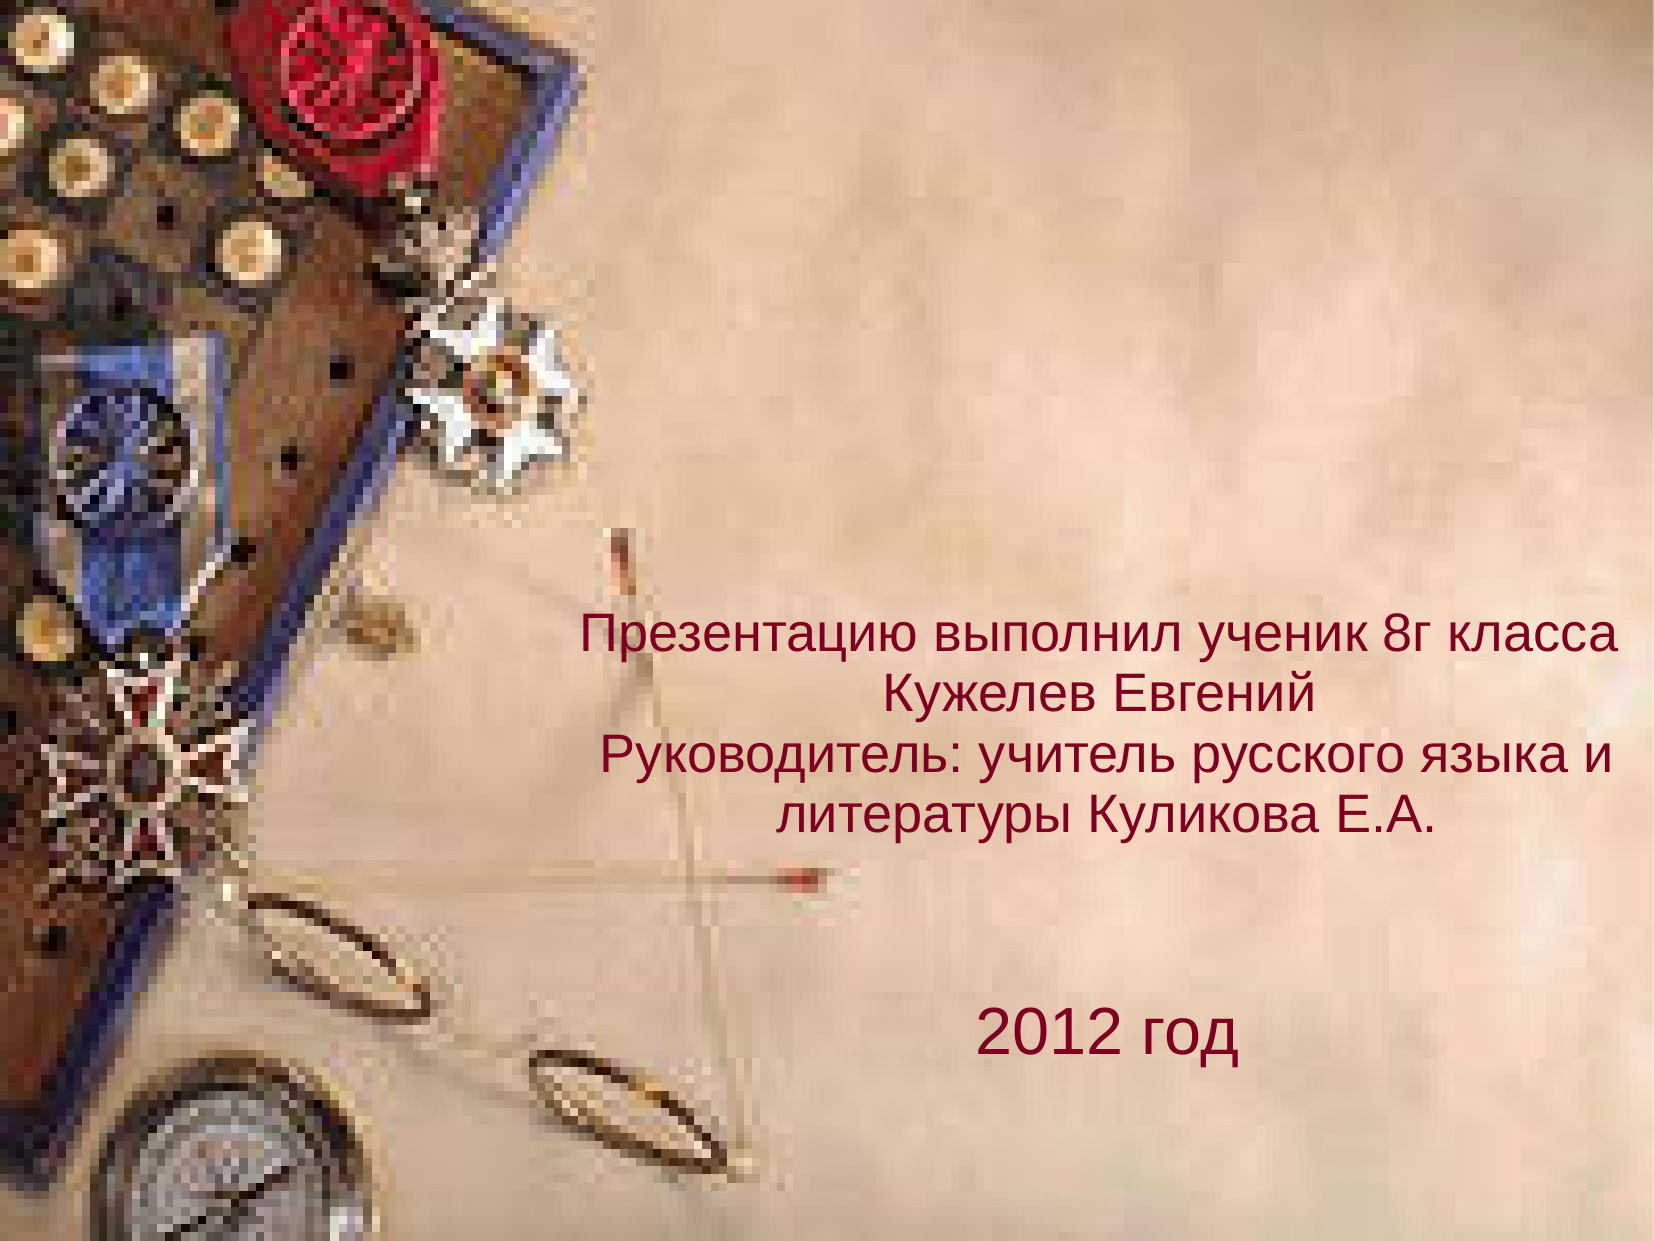

#
Презентацию выполнил ученик 8г класса
Кужелев Евгений
Руководитель: учитель русского языка и литературы Куликова Е.А.
2012 год